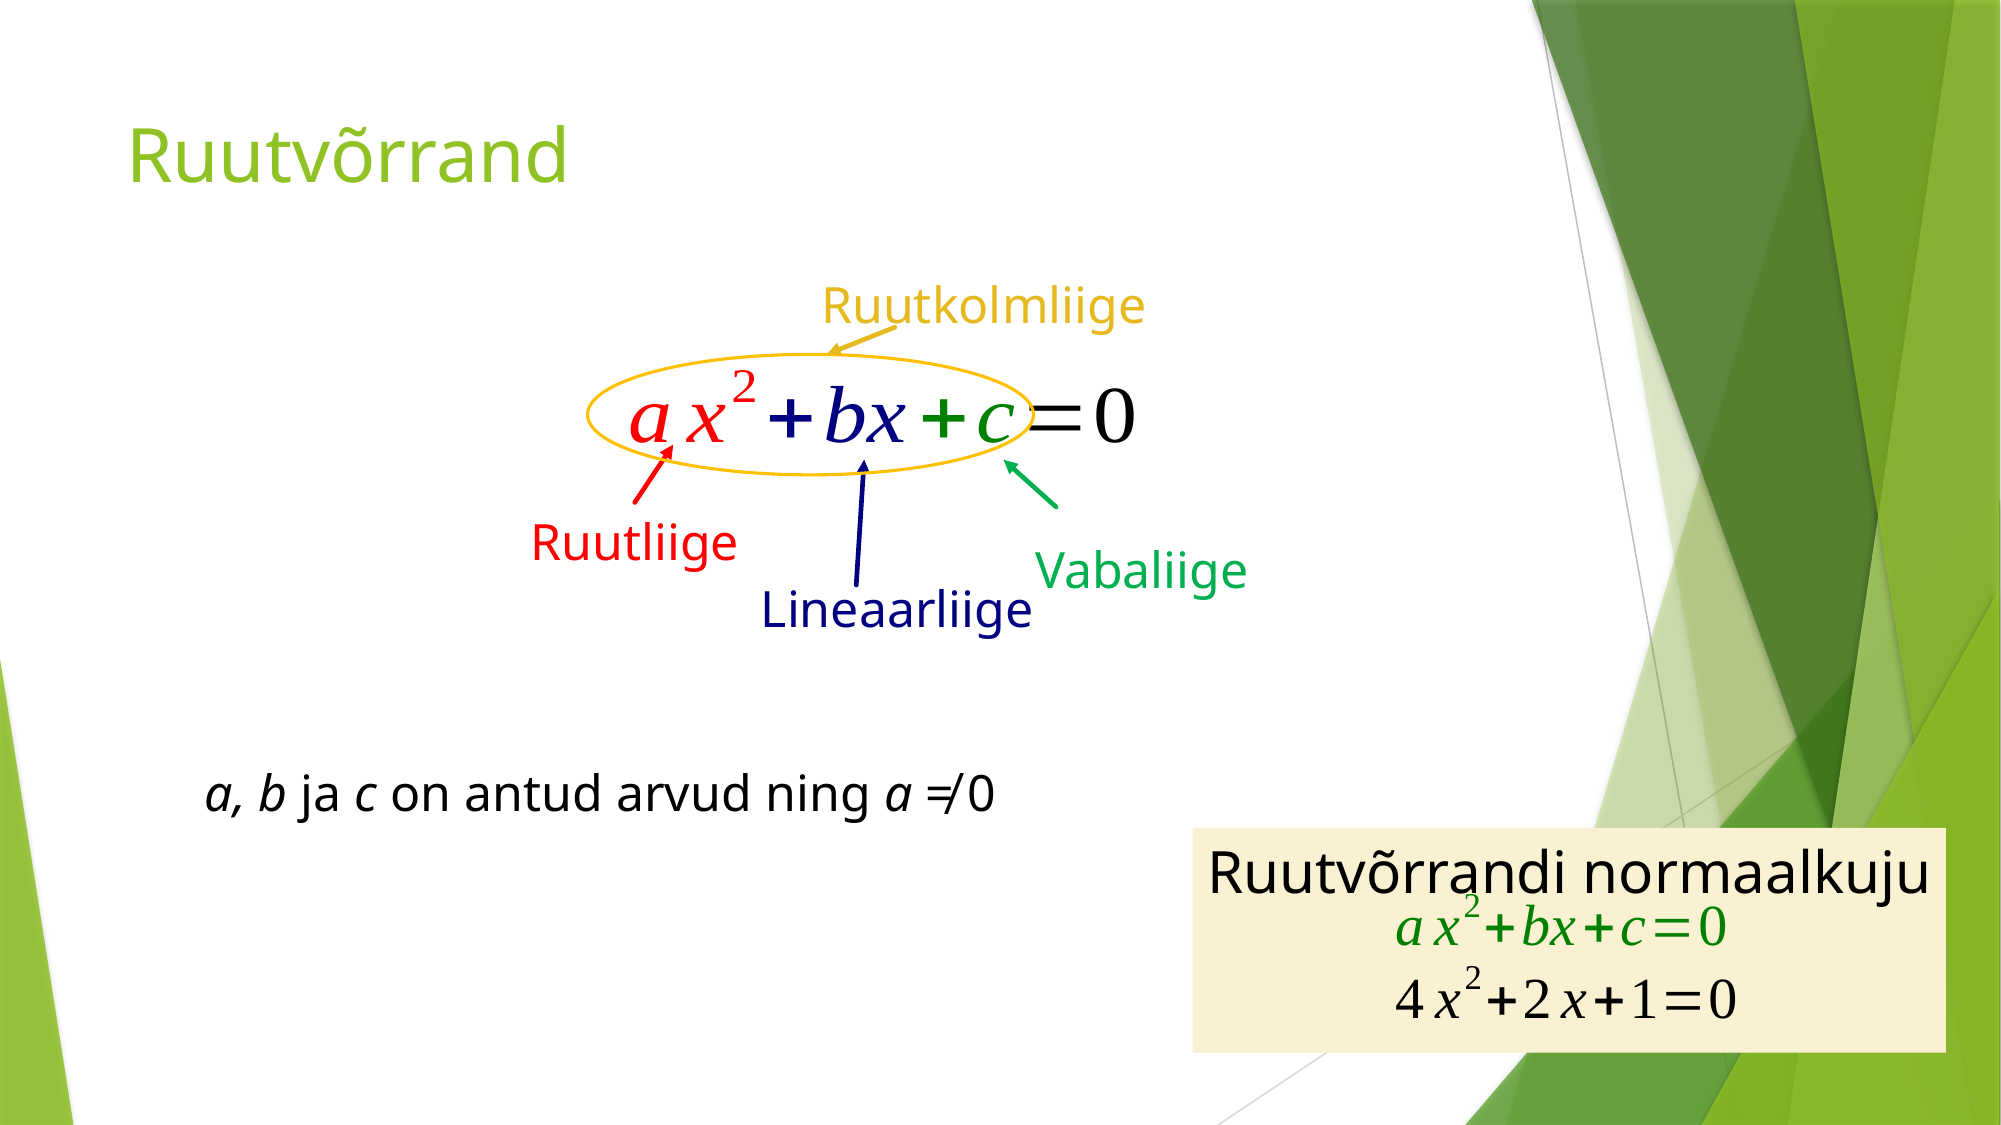

# Ruutvõrrand
Ruutkolmliige
Ruutliige
Vabaliige
Lineaarliige
a, b ja c on antud arvud ning a ≠ 0
Ruutvõrrandi normaalkuju